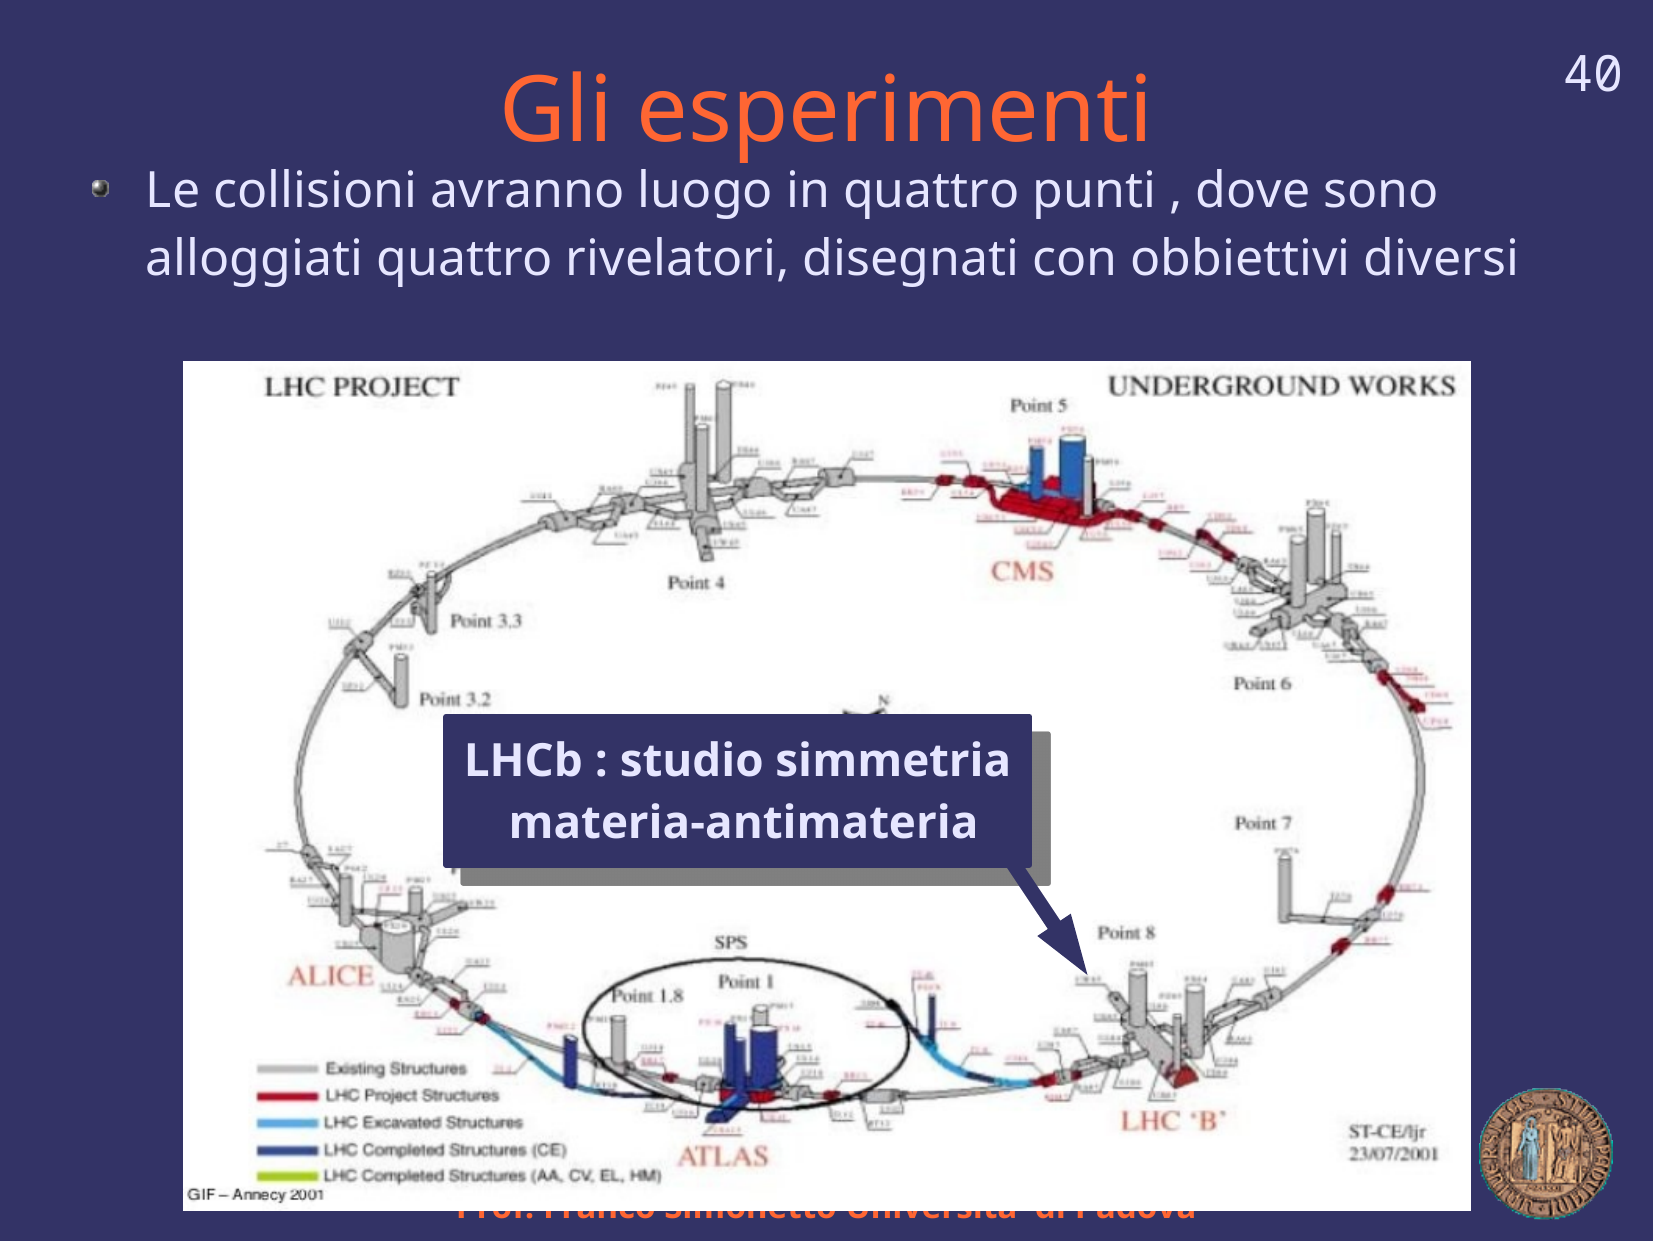

40
# Gli esperimenti
Le collisioni avranno luogo in quattro punti , dove sono alloggiati quattro rivelatori, disegnati con obbiettivi diversi
LHCb : studio simmetria
 materia-antimateria